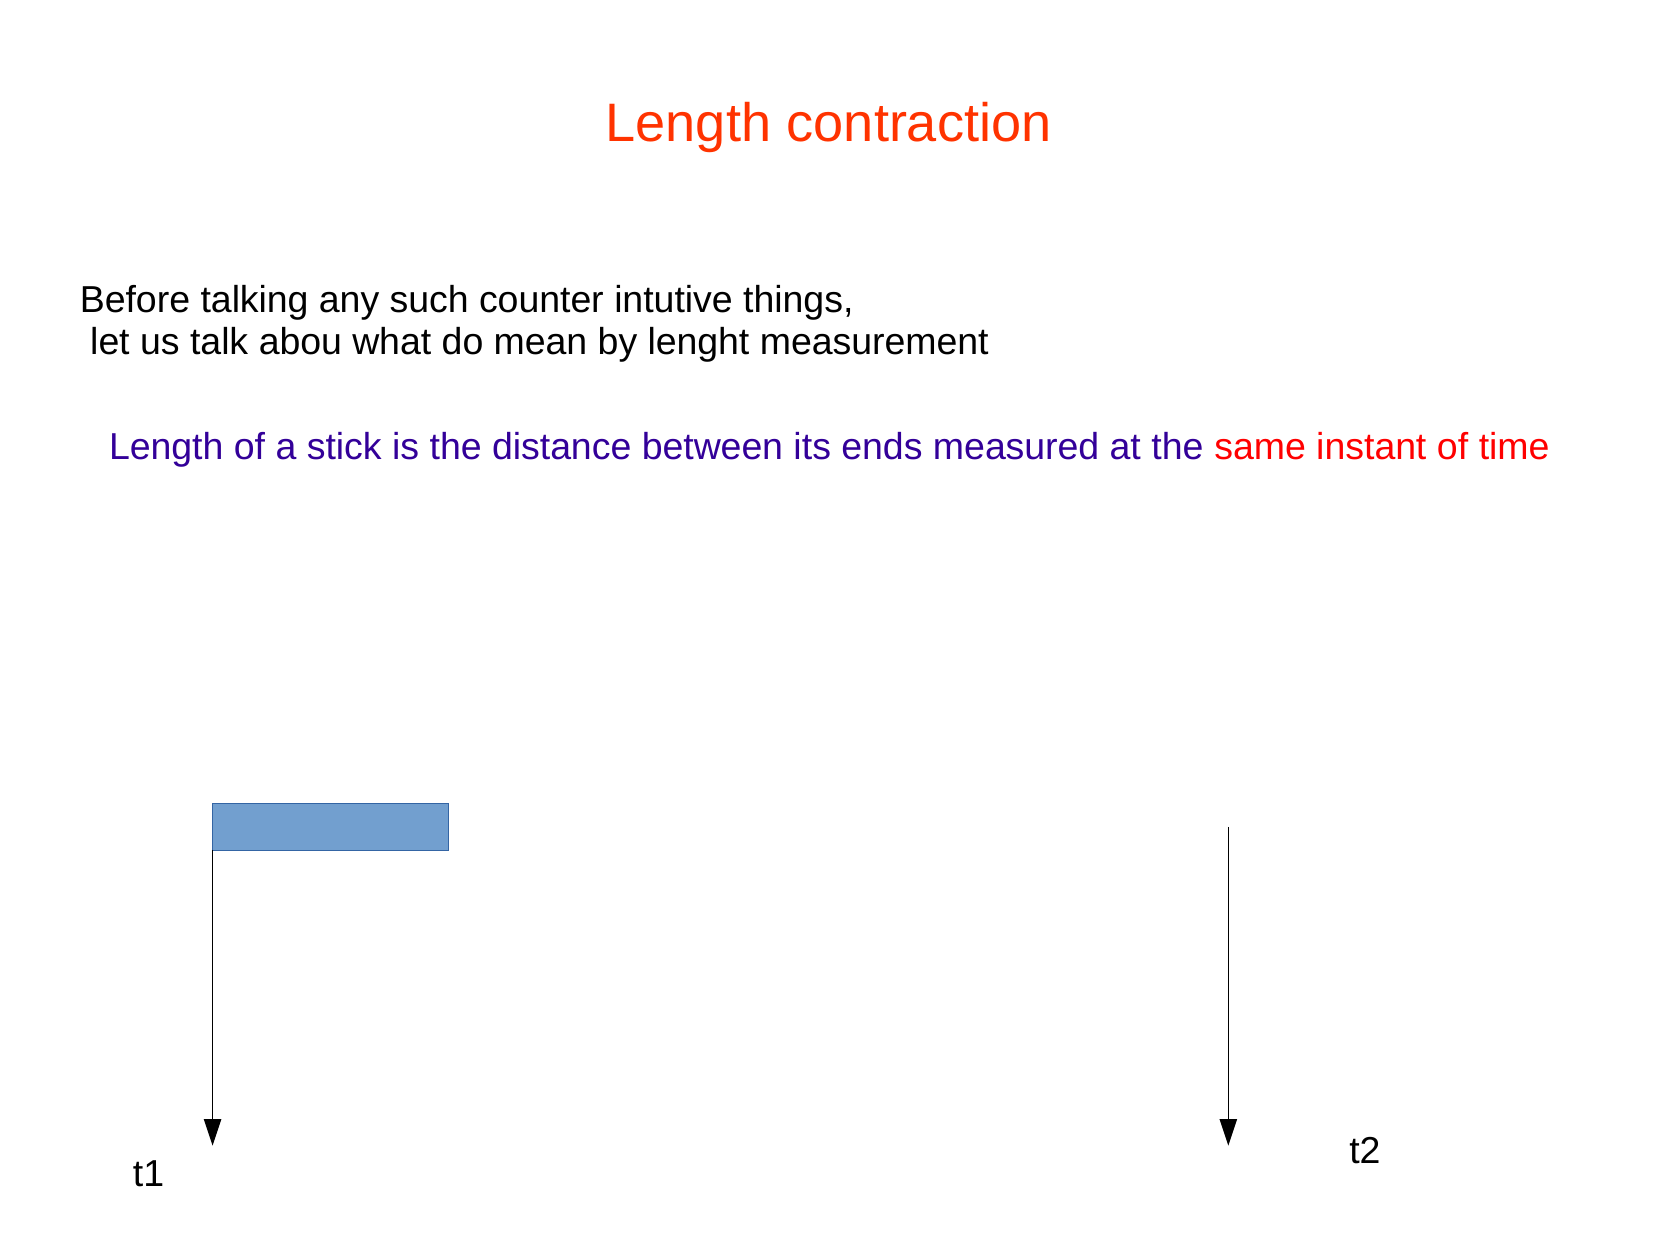

Length contraction
Before talking any such counter intutive things,
 let us talk abou what do mean by lenght measurement
Length of a stick is the distance between its ends measured at the same instant of time
t2
t1